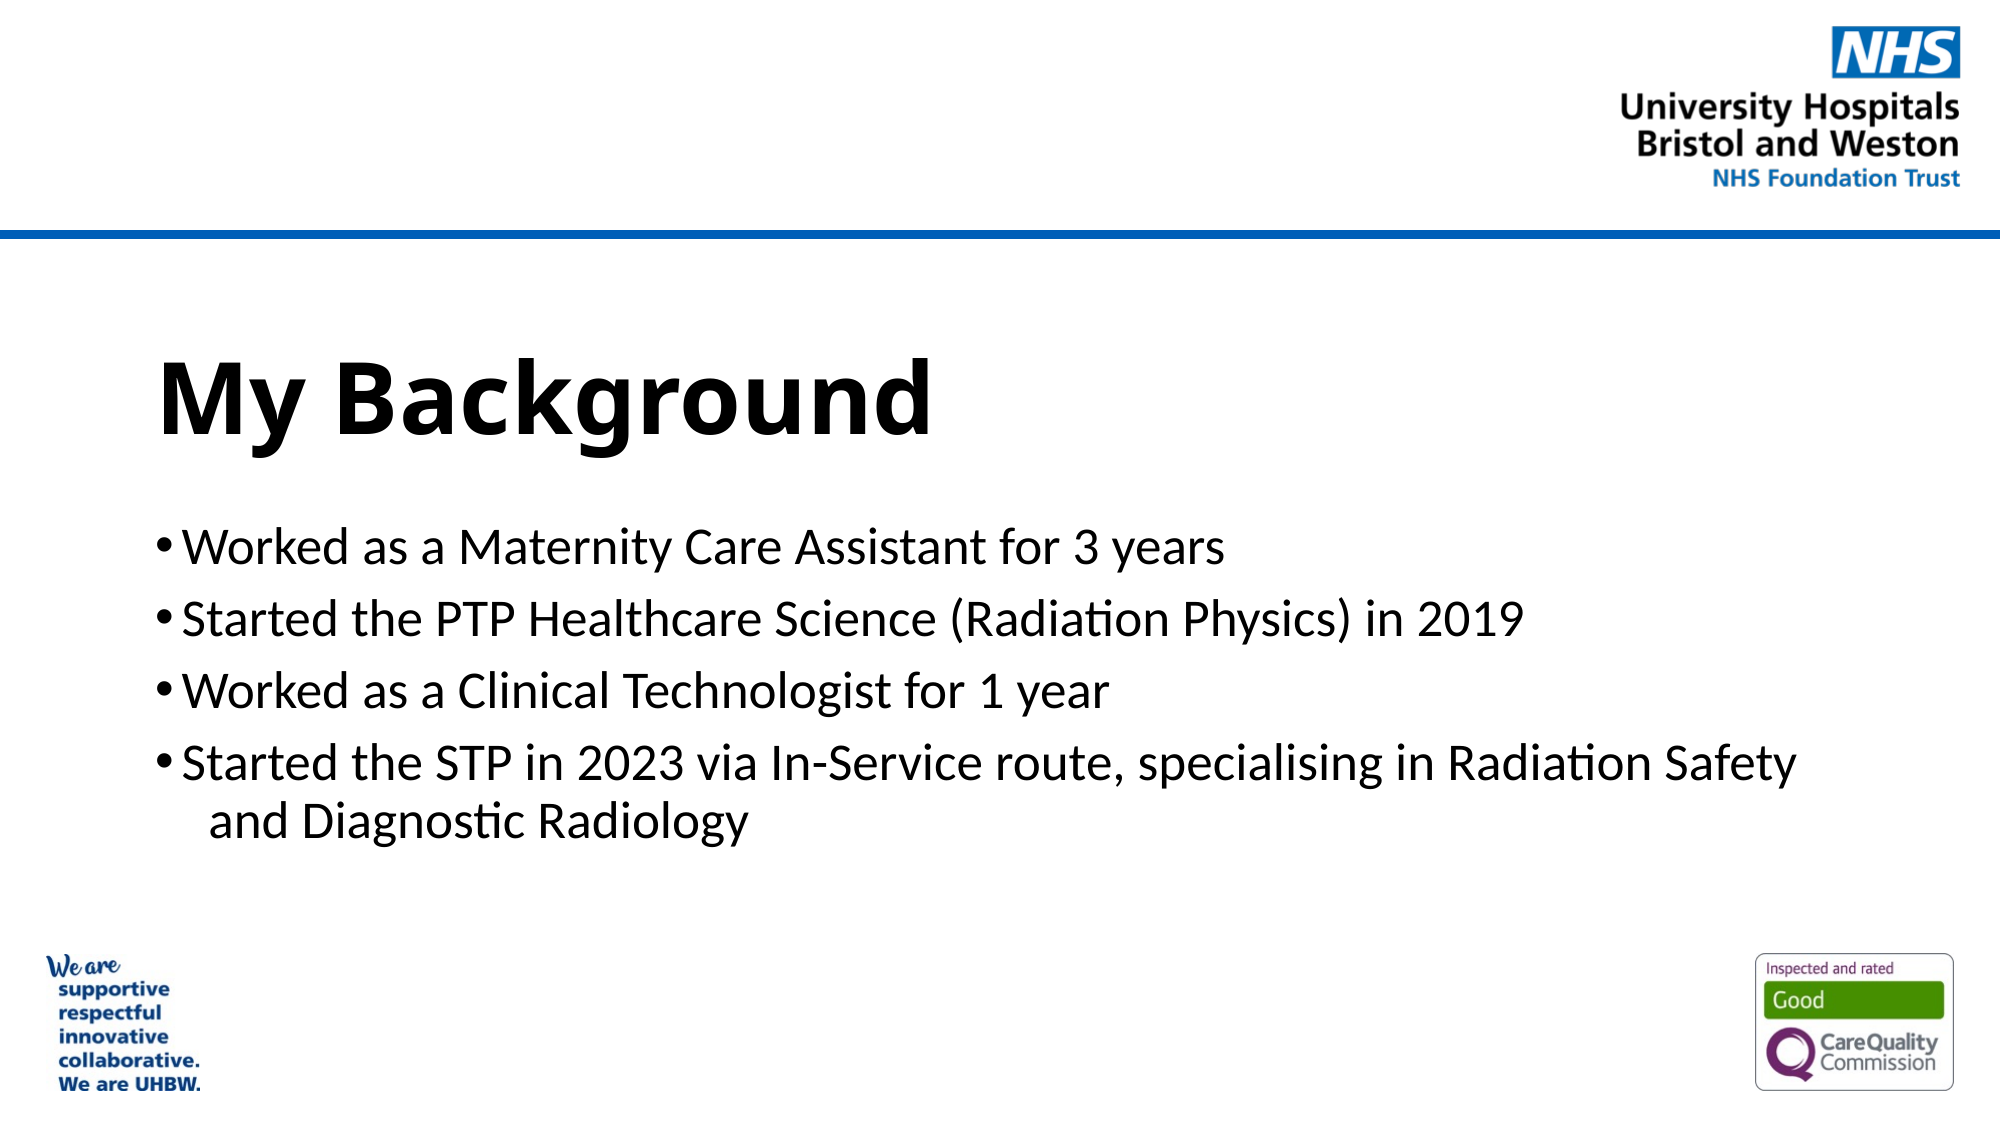

# My Background
Worked as a Maternity Care Assistant for 3 years
Started the PTP Healthcare Science (Radiation Physics) in 2019
Worked as a Clinical Technologist for 1 year
Started the STP in 2023 via In-Service route, specialising in Radiation Safety and Diagnostic Radiology